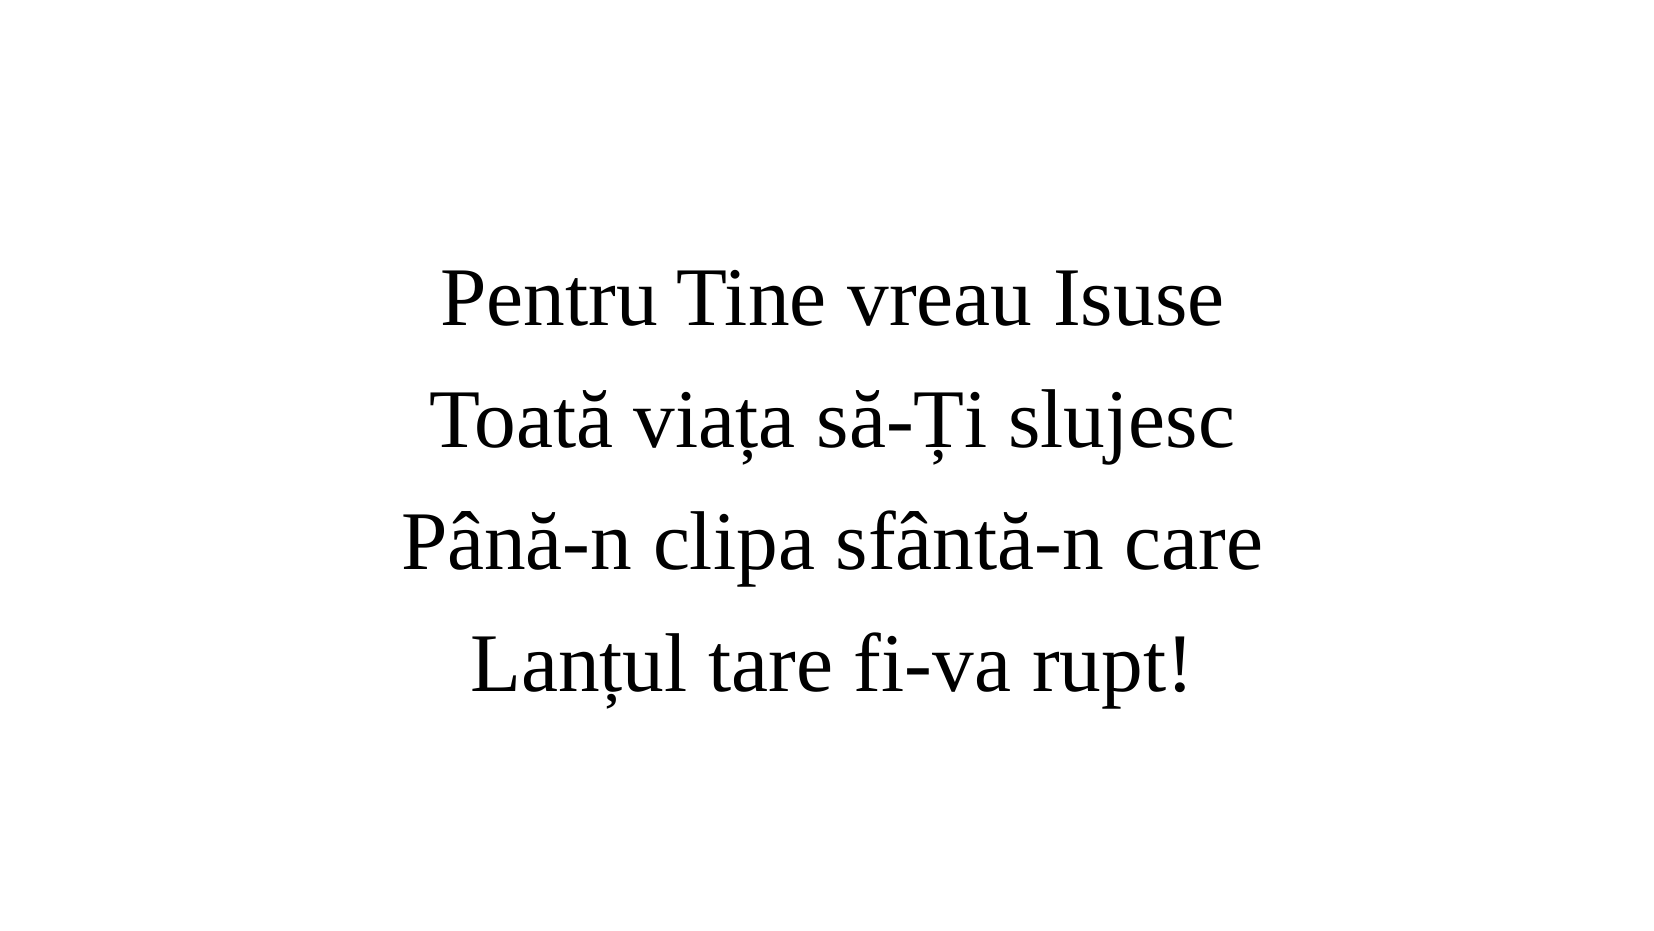

# Pentru Tine vreau Isuse
Toată viața să-Ți slujesc
Până-n clipa sfântă-n care
Lanțul tare fi-va rupt!